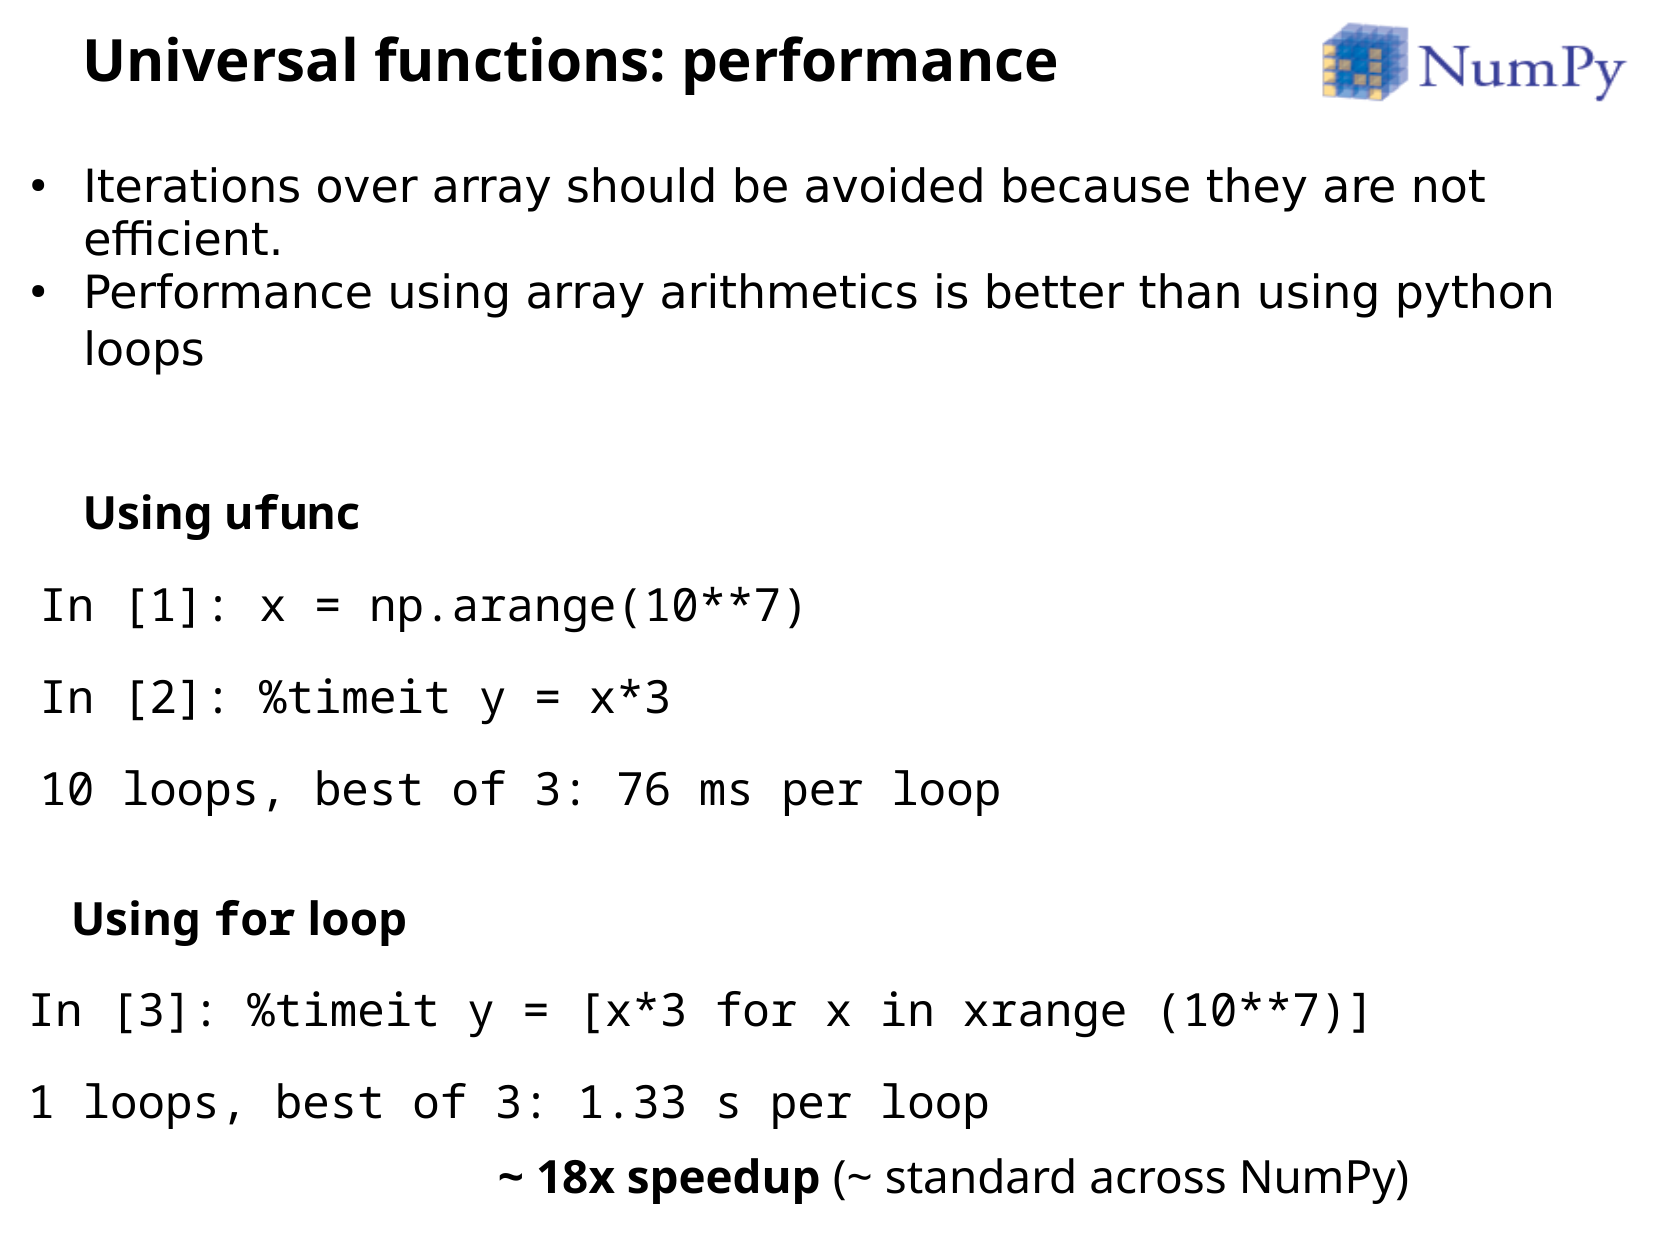

# Universal functions: performance
Iterations over array should be avoided because they are not efficient.
Performance using array arithmetics is better than using python loops
Using ufunc
 In [1]: x = np.arange(10**7)
 In [2]: %timeit y = x*3
 10 loops, best of 3: 76 ms per loop
Using for loop
 In [3]: %timeit y = [x*3 for x in xrange (10**7)]
 1 loops, best of 3: 1.33 s per loop
~ 18x speedup (~ standard across NumPy)